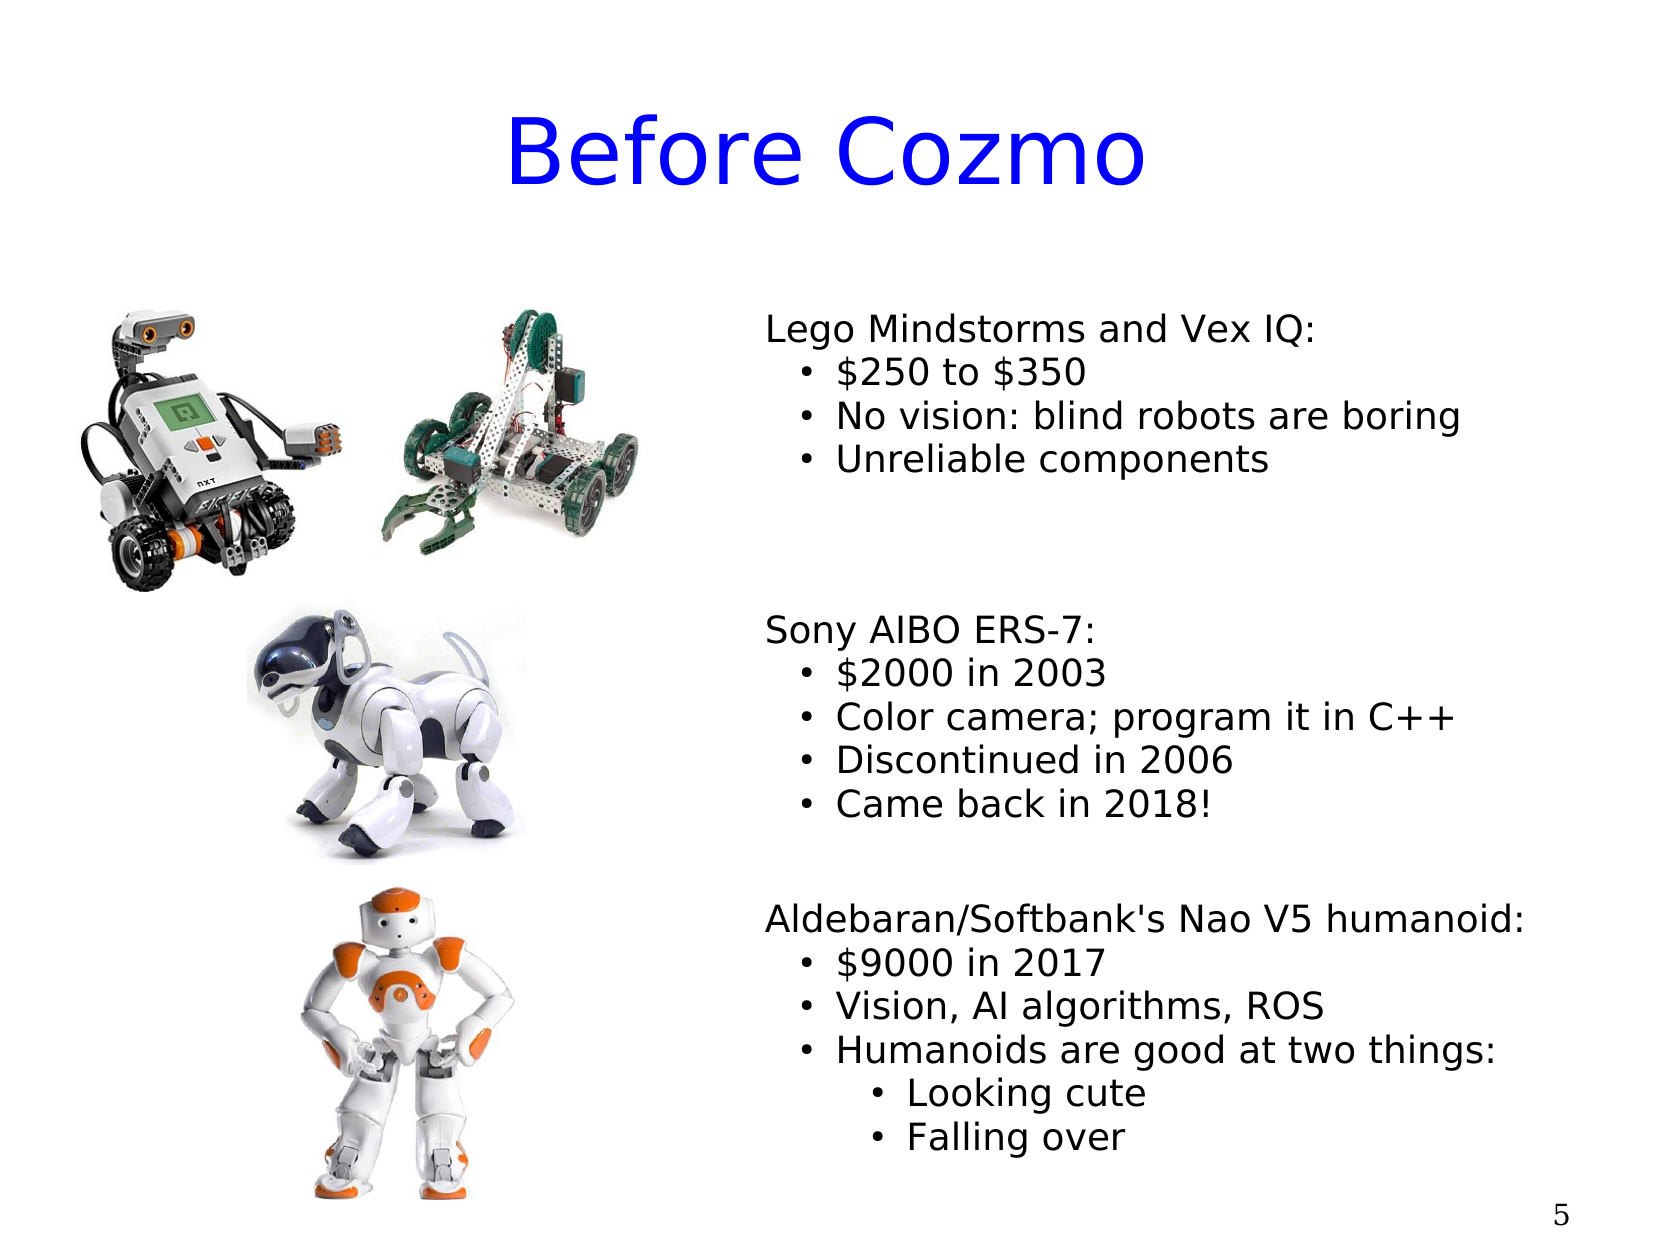

# Before Cozmo
Lego Mindstorms and Vex IQ:
$250 to $350
No vision: blind robots are boring
Unreliable components
Sony AIBO ERS-7:
$2000 in 2003
Color camera; program it in C++
Discontinued in 2006
Came back in 2018!
Aldebaran/Softbank's Nao V5 humanoid:
$9000 in 2017
Vision, AI algorithms, ROS
Humanoids are good at two things:
Looking cute
Falling over
5